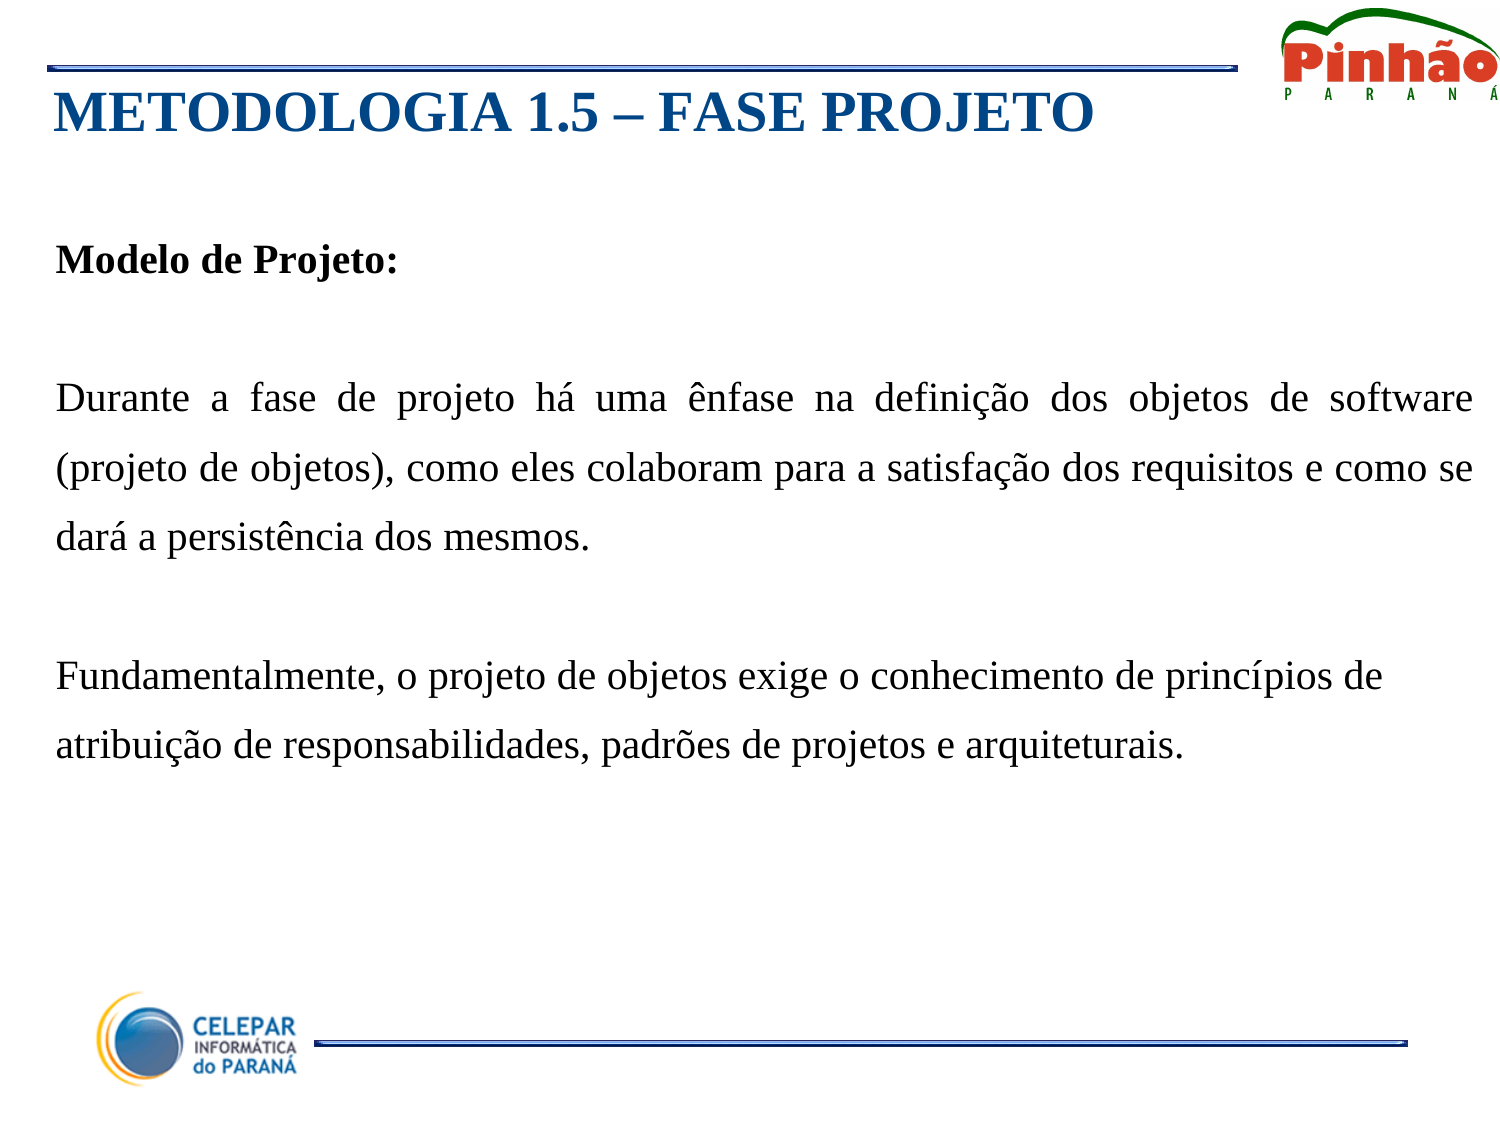

METODOLOGIA 1.5 – FASE PROJETO
Modelo de Projeto:
Durante a fase de projeto há uma ênfase na definição dos objetos de software (projeto de objetos), como eles colaboram para a satisfação dos requisitos e como se dará a persistência dos mesmos.
Fundamentalmente, o projeto de objetos exige o conhecimento de princípios de atribuição de responsabilidades, padrões de projetos e arquiteturais.